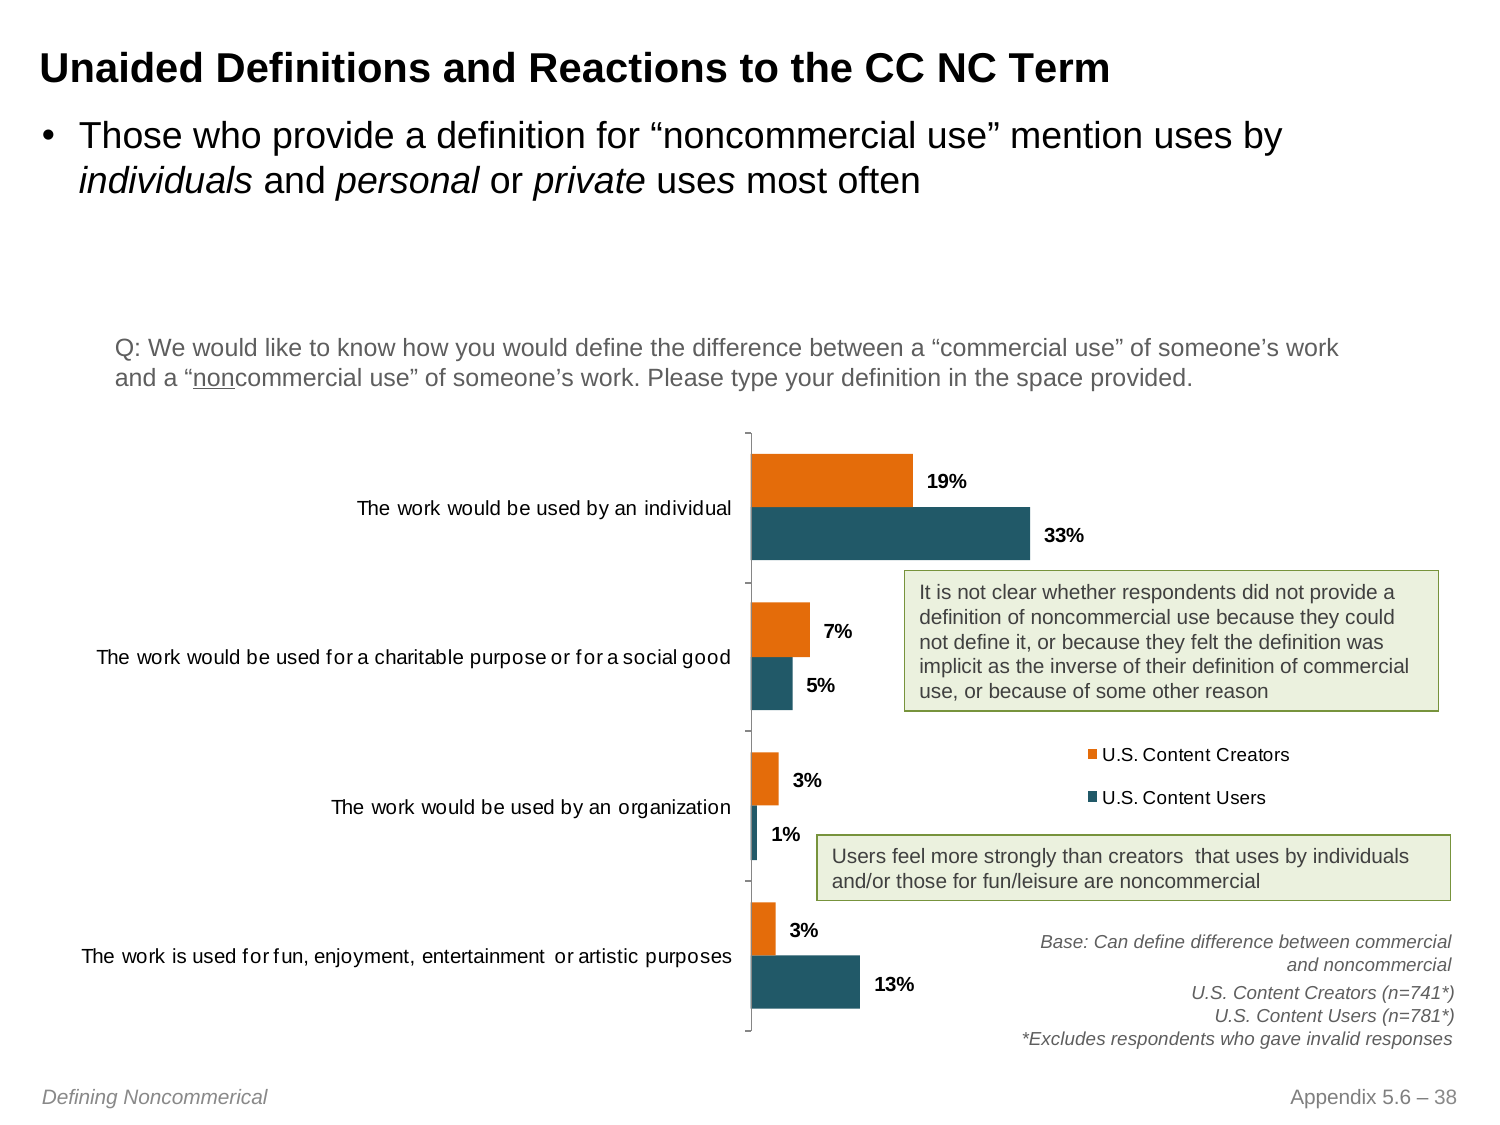

Unaided Definitions and Reactions to the CC NC Term
Those who provide a definition for “noncommercial use” mention uses by individuals and personal or private uses most often
Q: We would like to know how you would define the difference between a “commercial use” of someone’s work and a “noncommercial use” of someone’s work. Please type your definition in the space provided.
It is not clear whether respondents did not provide a definition of noncommercial use because they could not define it, or because they felt the definition was implicit as the inverse of their definition of commercial use, or because of some other reason
Users feel more strongly than creators that uses by individuals and/or those for fun/leisure are noncommercial
Base: Can define difference between commercial and noncommercial
U.S. Content Creators (n=741*)
U.S. Content Users (n=781*)
*Excludes respondents who gave invalid responses
Defining Noncommerical
Appendix 5.6 –